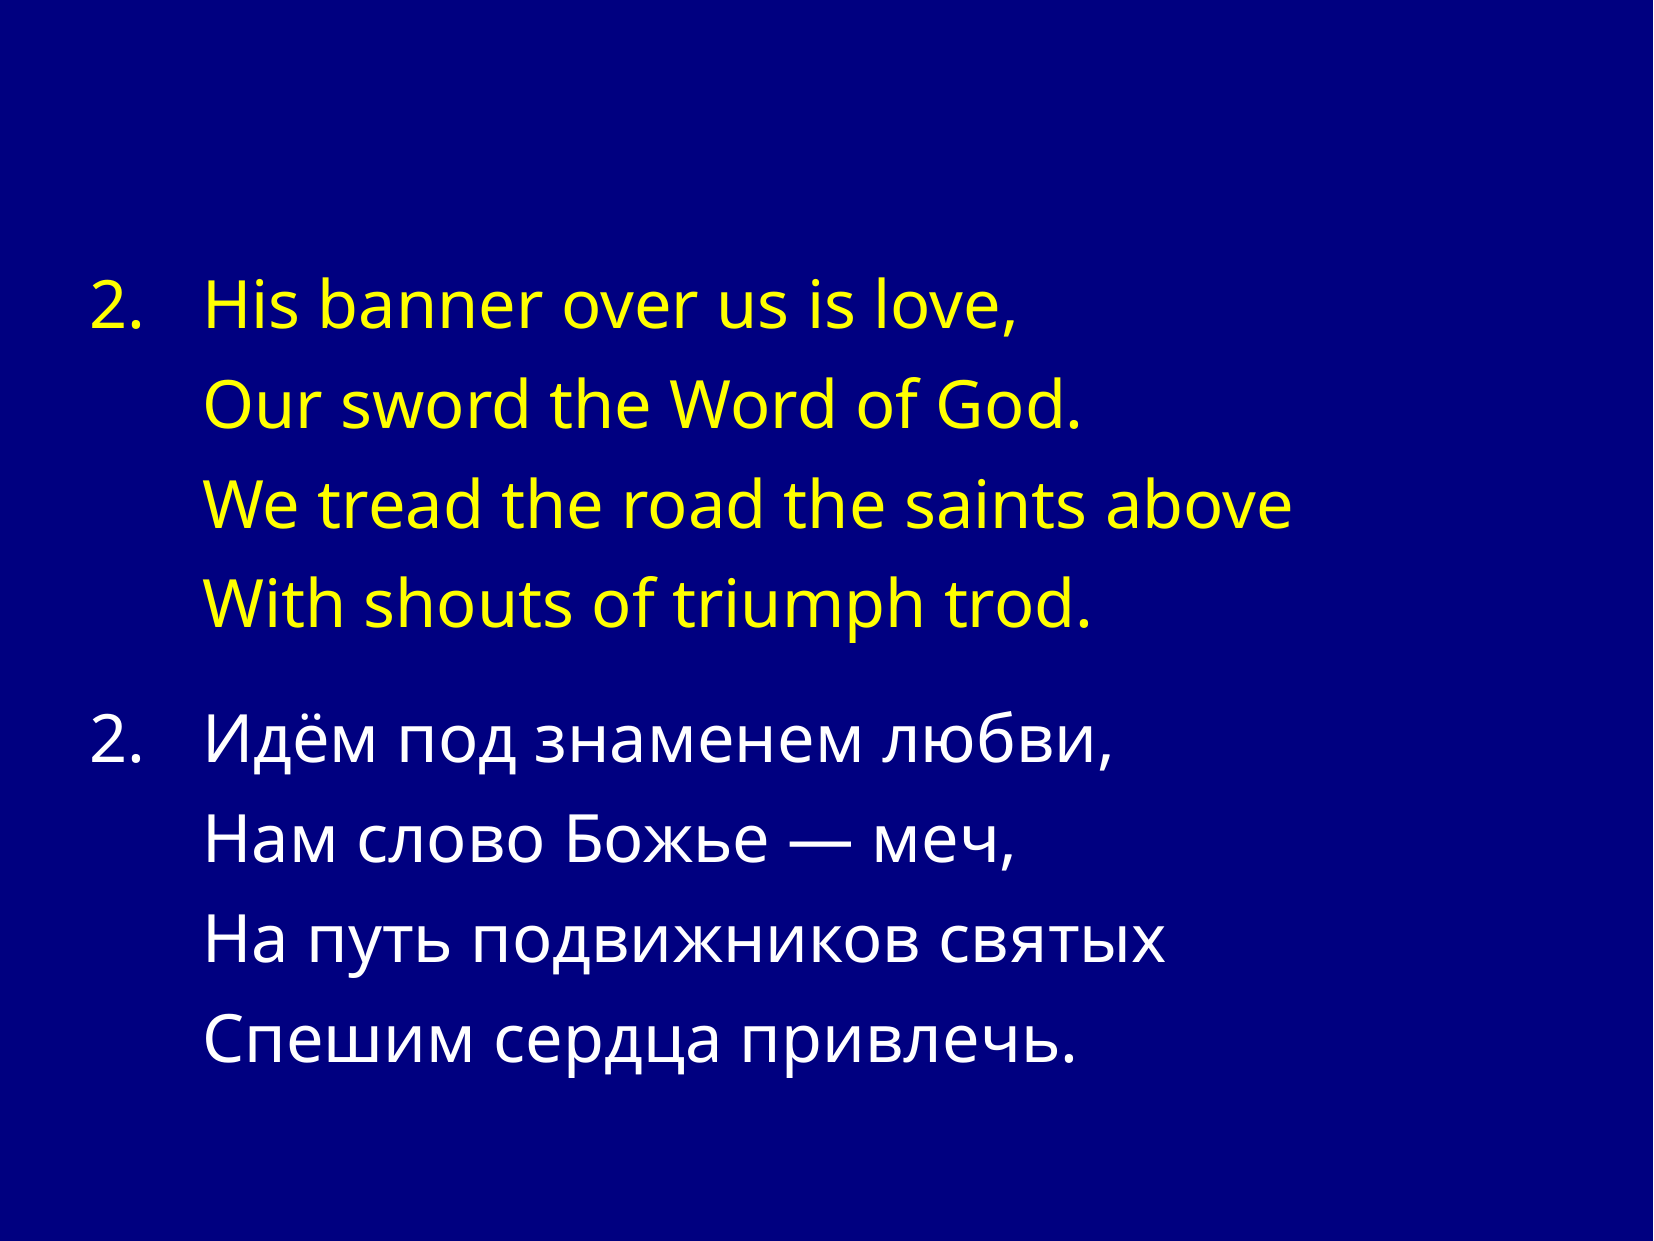

2.	His banner over us is love,
	Our sword the Word of God.
	We tread the road the saints above
	With shouts of triumph trod.
2.	Идём под знаменем любви,
	Нам слово Божье — меч,
	На путь подвижников святых
	Спешим сердца привлечь.